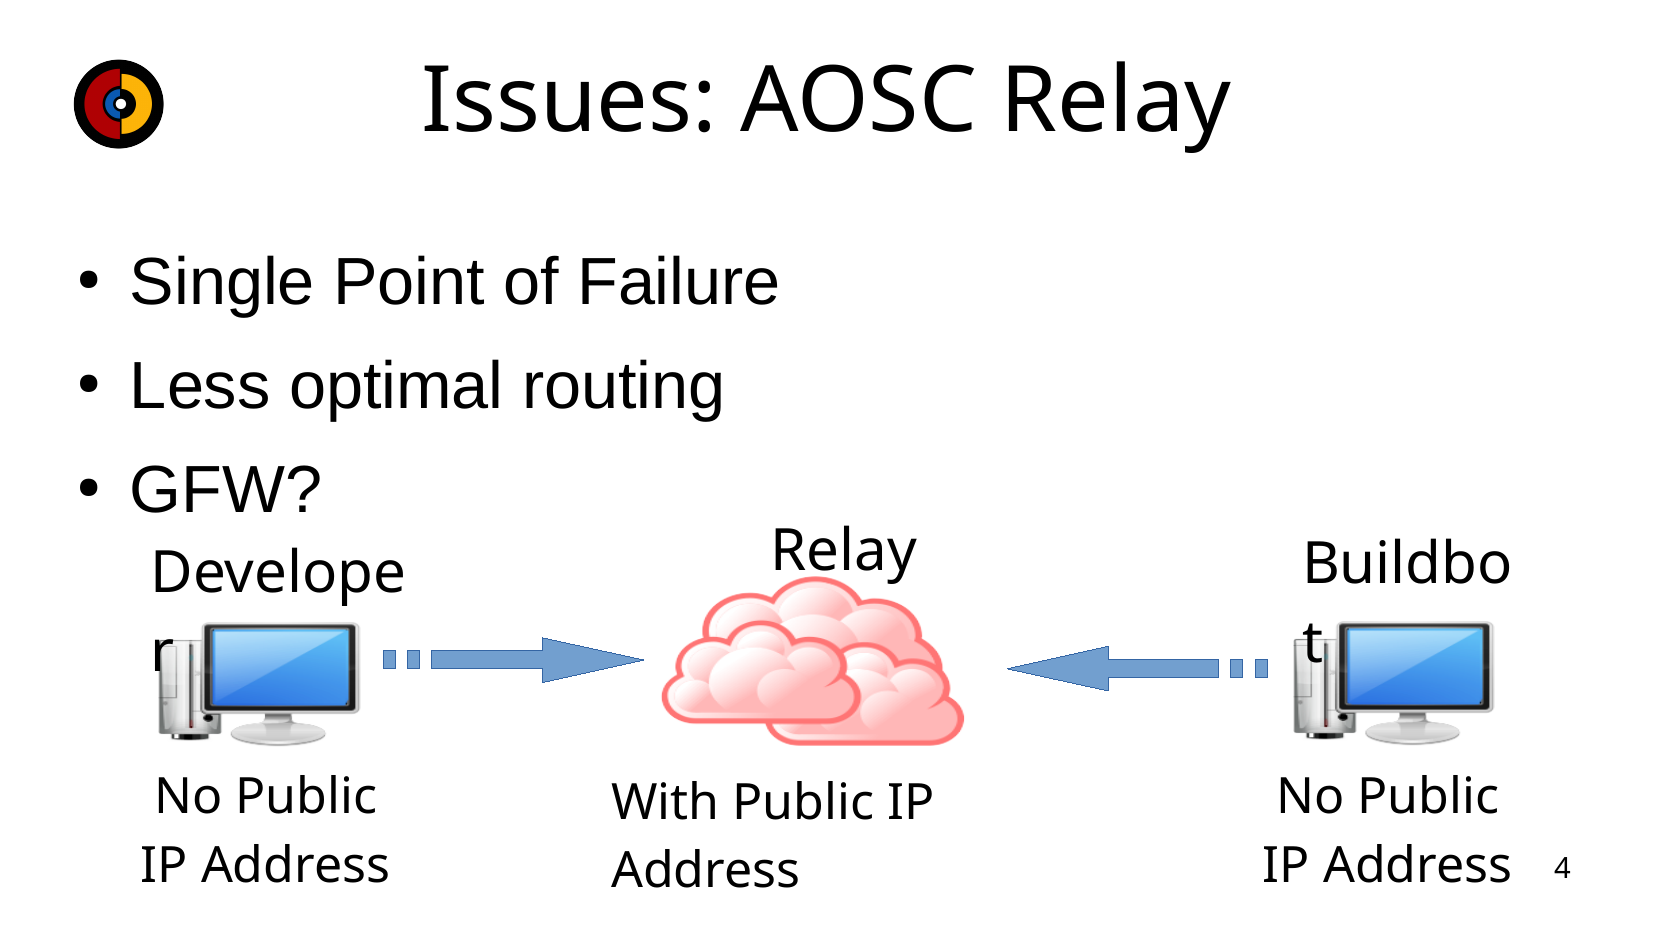

# Issues: AOSC Relay
Single Point of Failure
Less optimal routing
GFW?
Relay
Buildbot
Developer
No Public
IP Address
No Public
IP Address
With Public IP Address
4